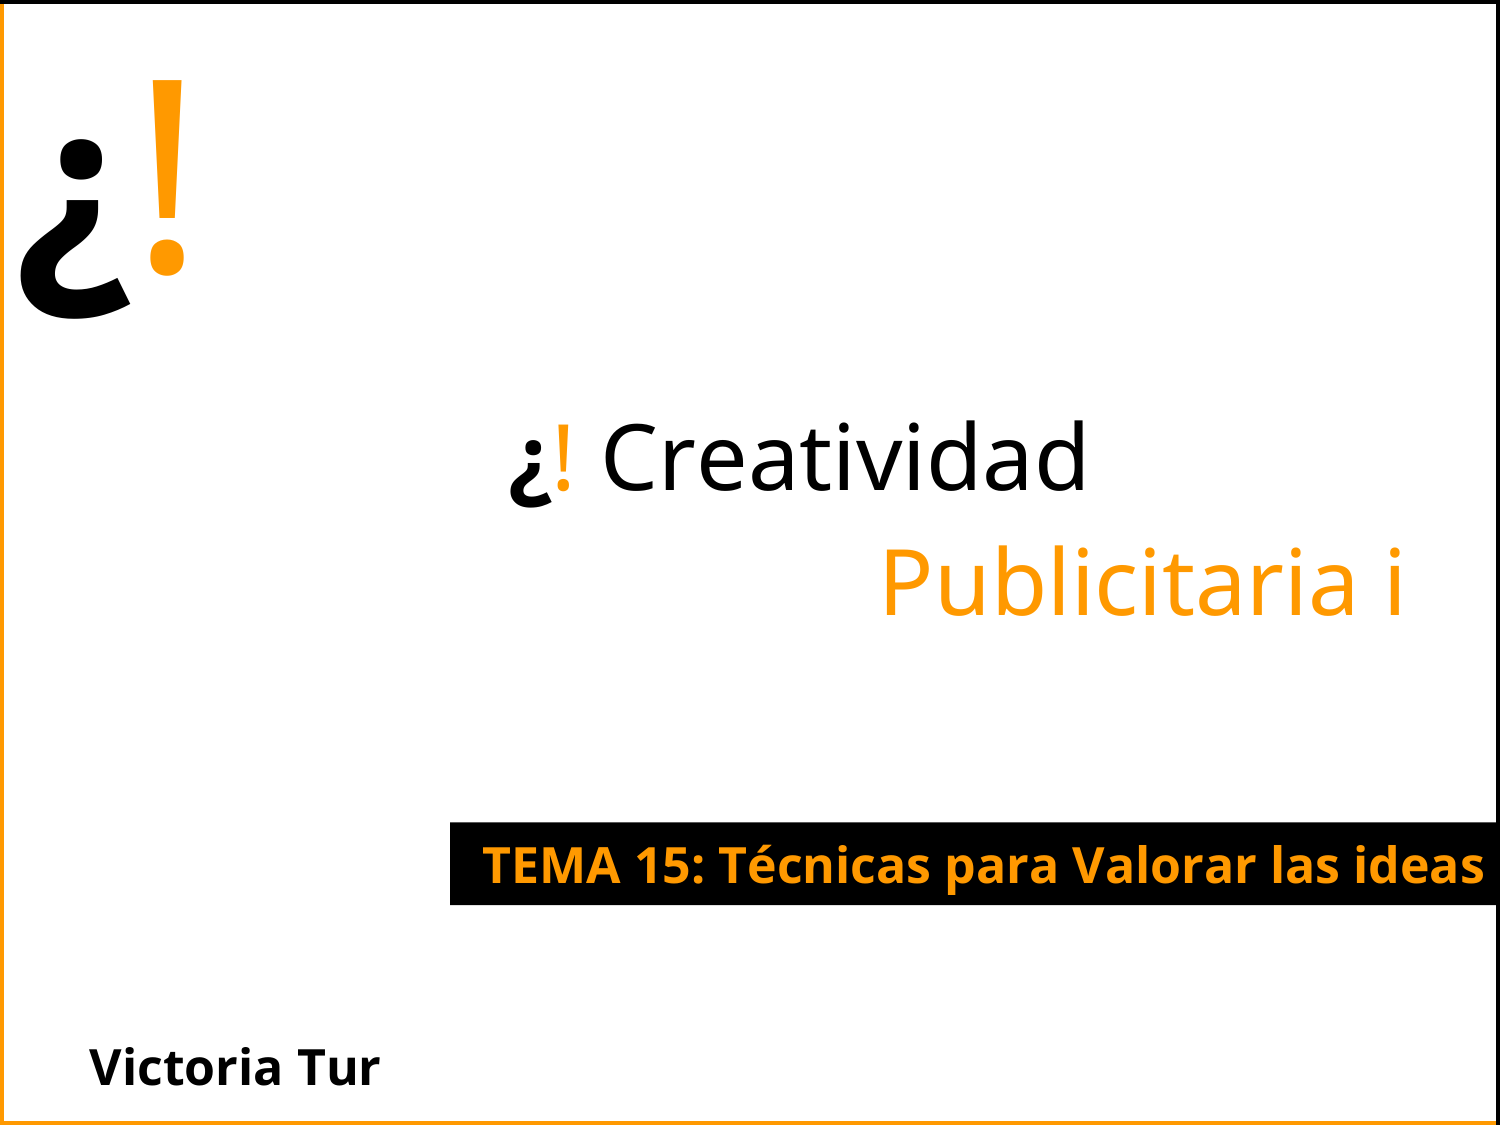

¿! Creatividad
Publicitaria i
TEMA 15: Técnicas para Valorar las ideas